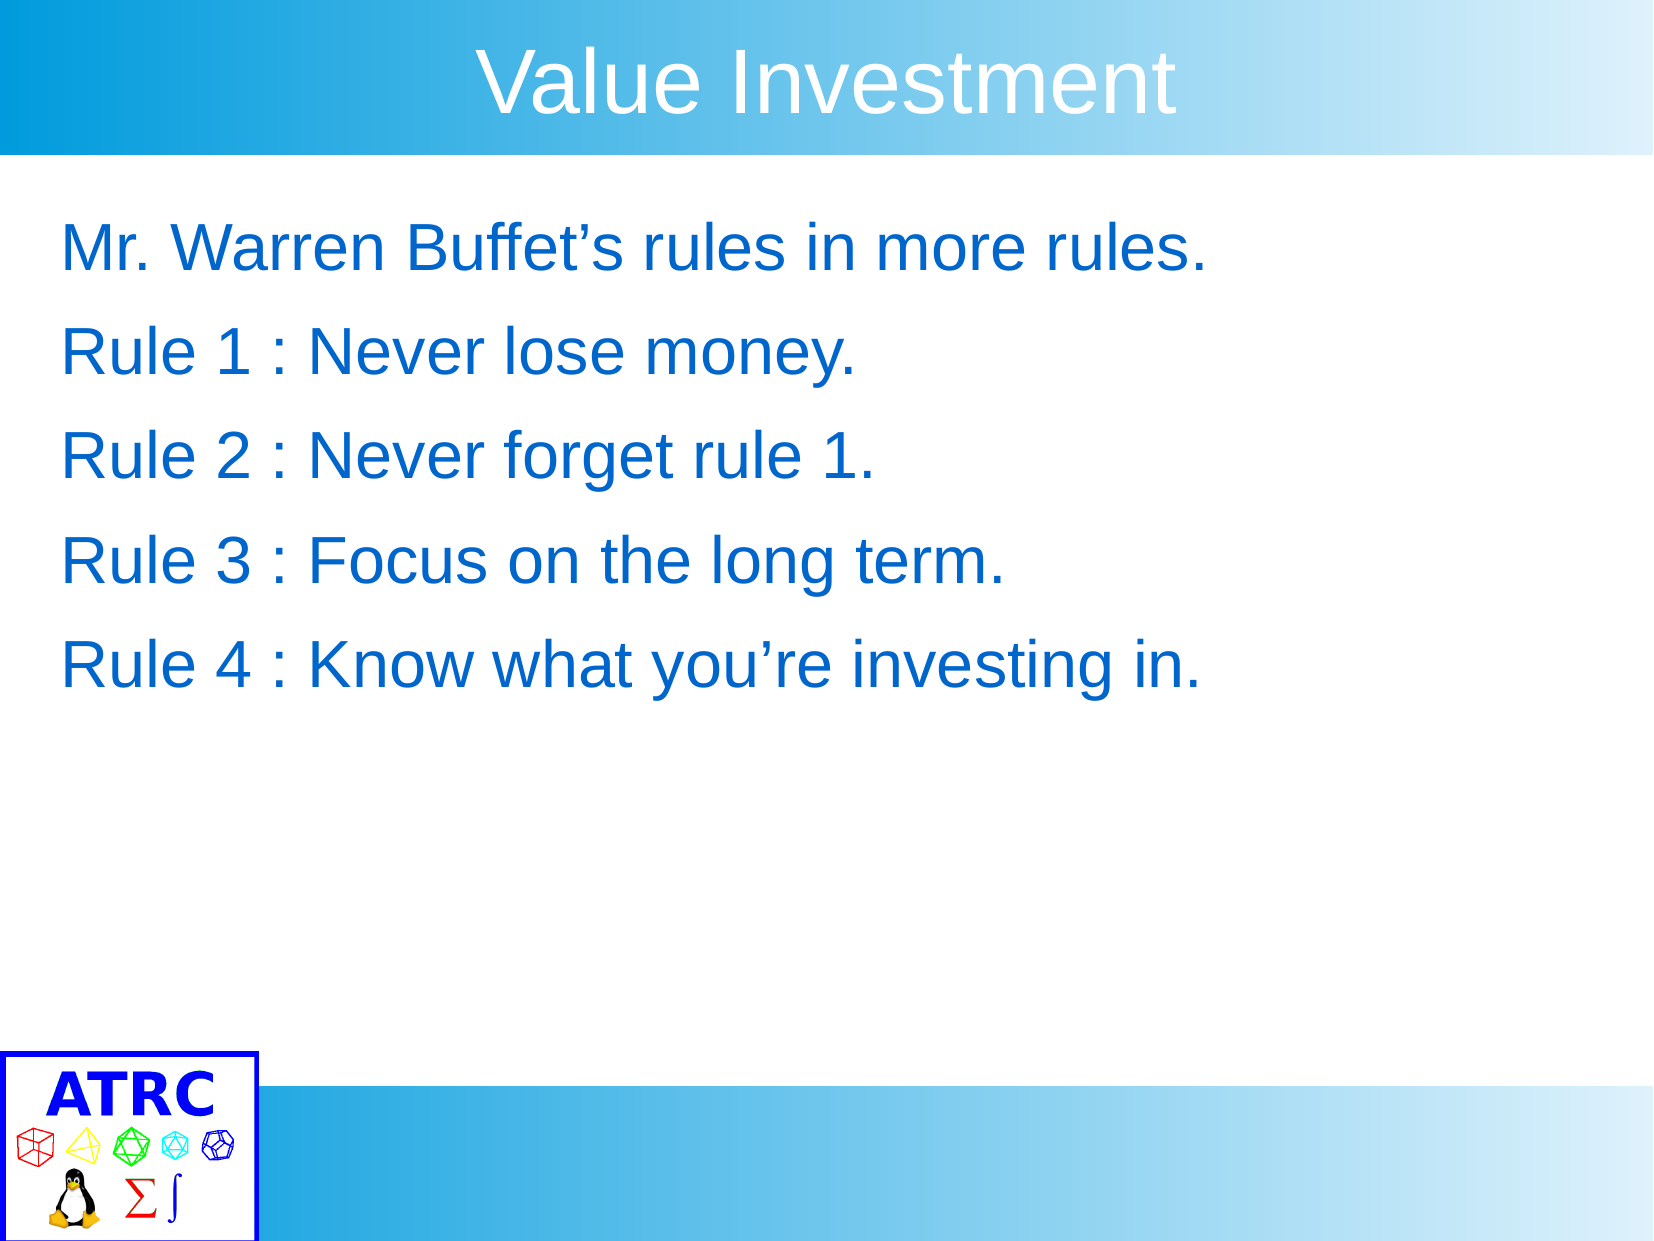

# Value Investment
Mr. Warren Buffet’s rules in more rules.
Rule 1 : Never lose money.
Rule 2 : Never forget rule 1.
Rule 3 : Focus on the long term.
Rule 4 : Know what you’re investing in.